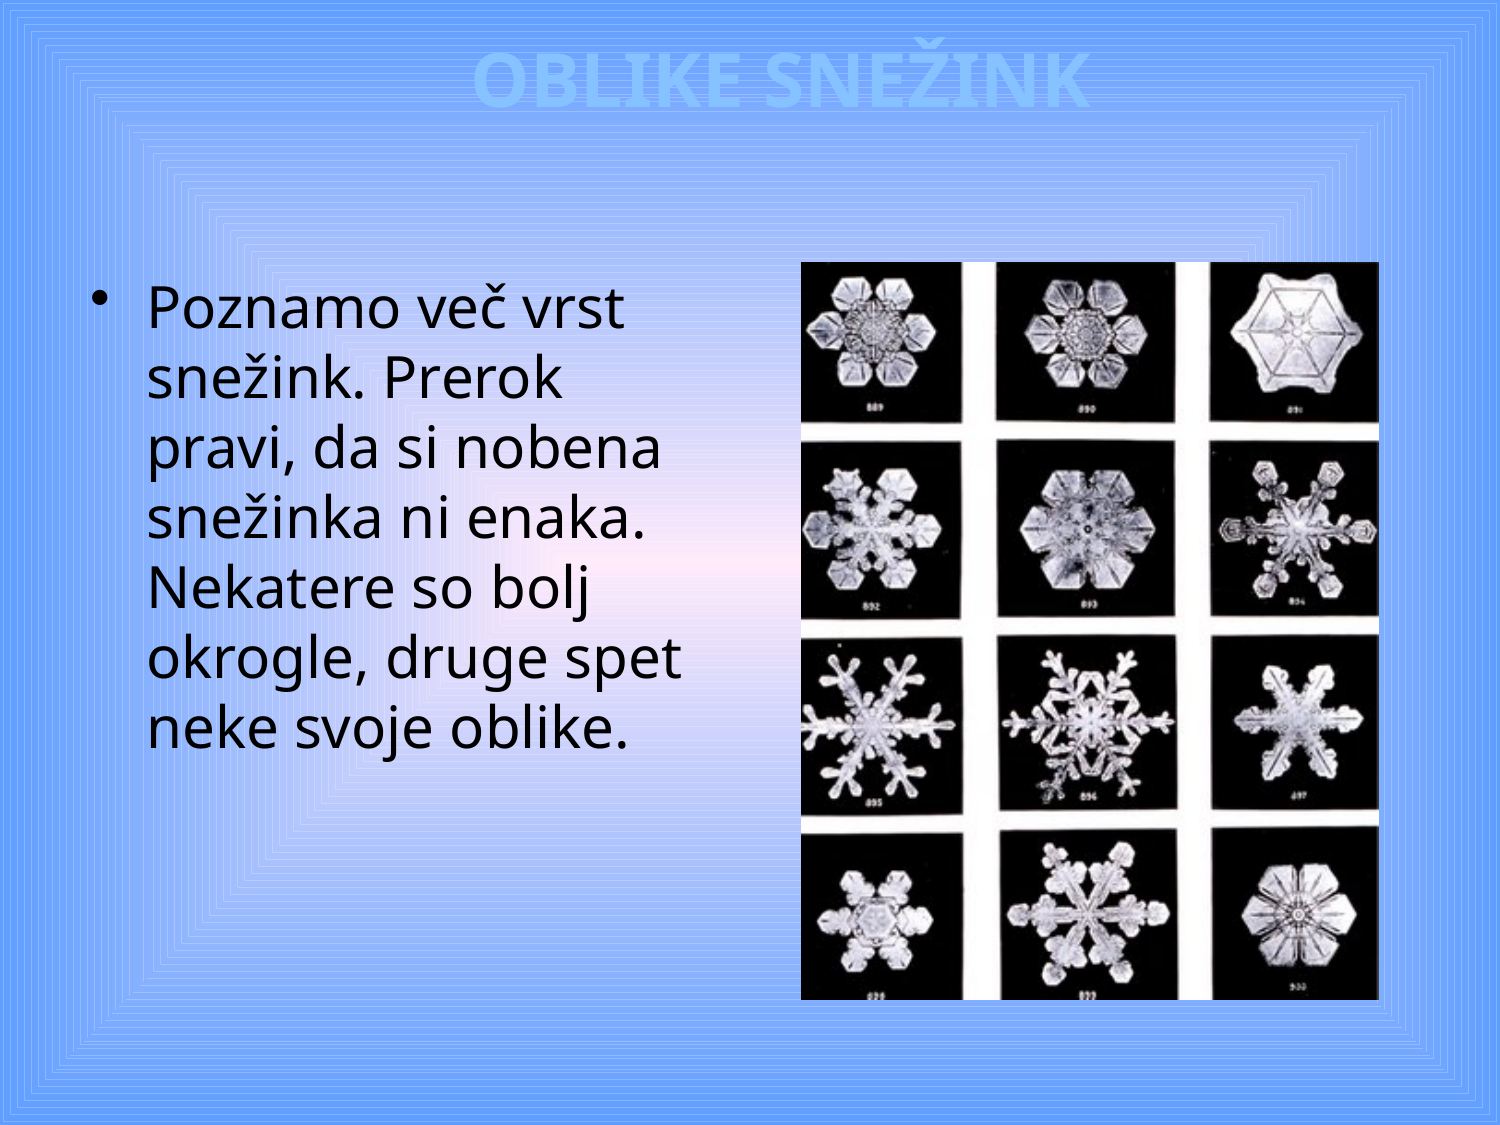

OBLIKE SNEŽINK
# Poznamo več vrst snežink. Prerok pravi, da si nobena snežinka ni enaka. Nekatere so bolj okrogle, druge spet neke svoje oblike.